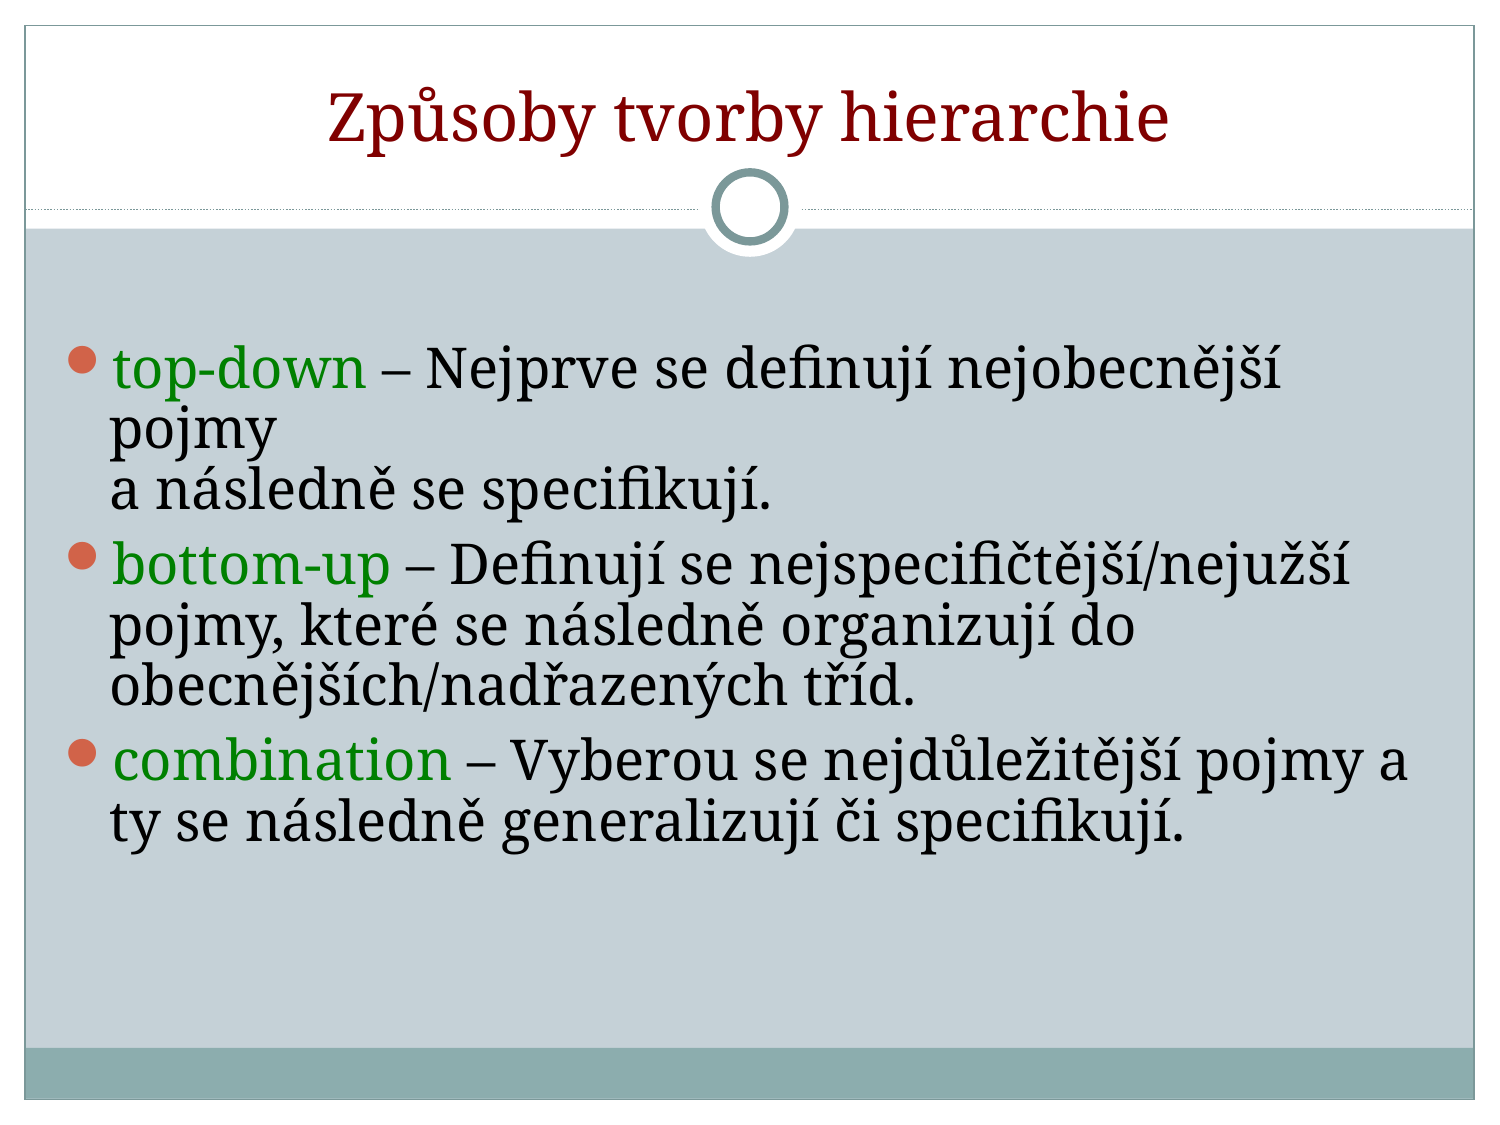

# Způsoby tvorby hierarchie
top-down – Nejprve se definují nejobecnější pojmy
a následně se specifikují.
bottom-up – Definují se nejspecifičtější/nejužší pojmy, které se následně organizují do obecnějších/nadřazených tříd.
combination – Vyberou se nejdůležitější pojmy a ty se následně generalizují či specifikují.